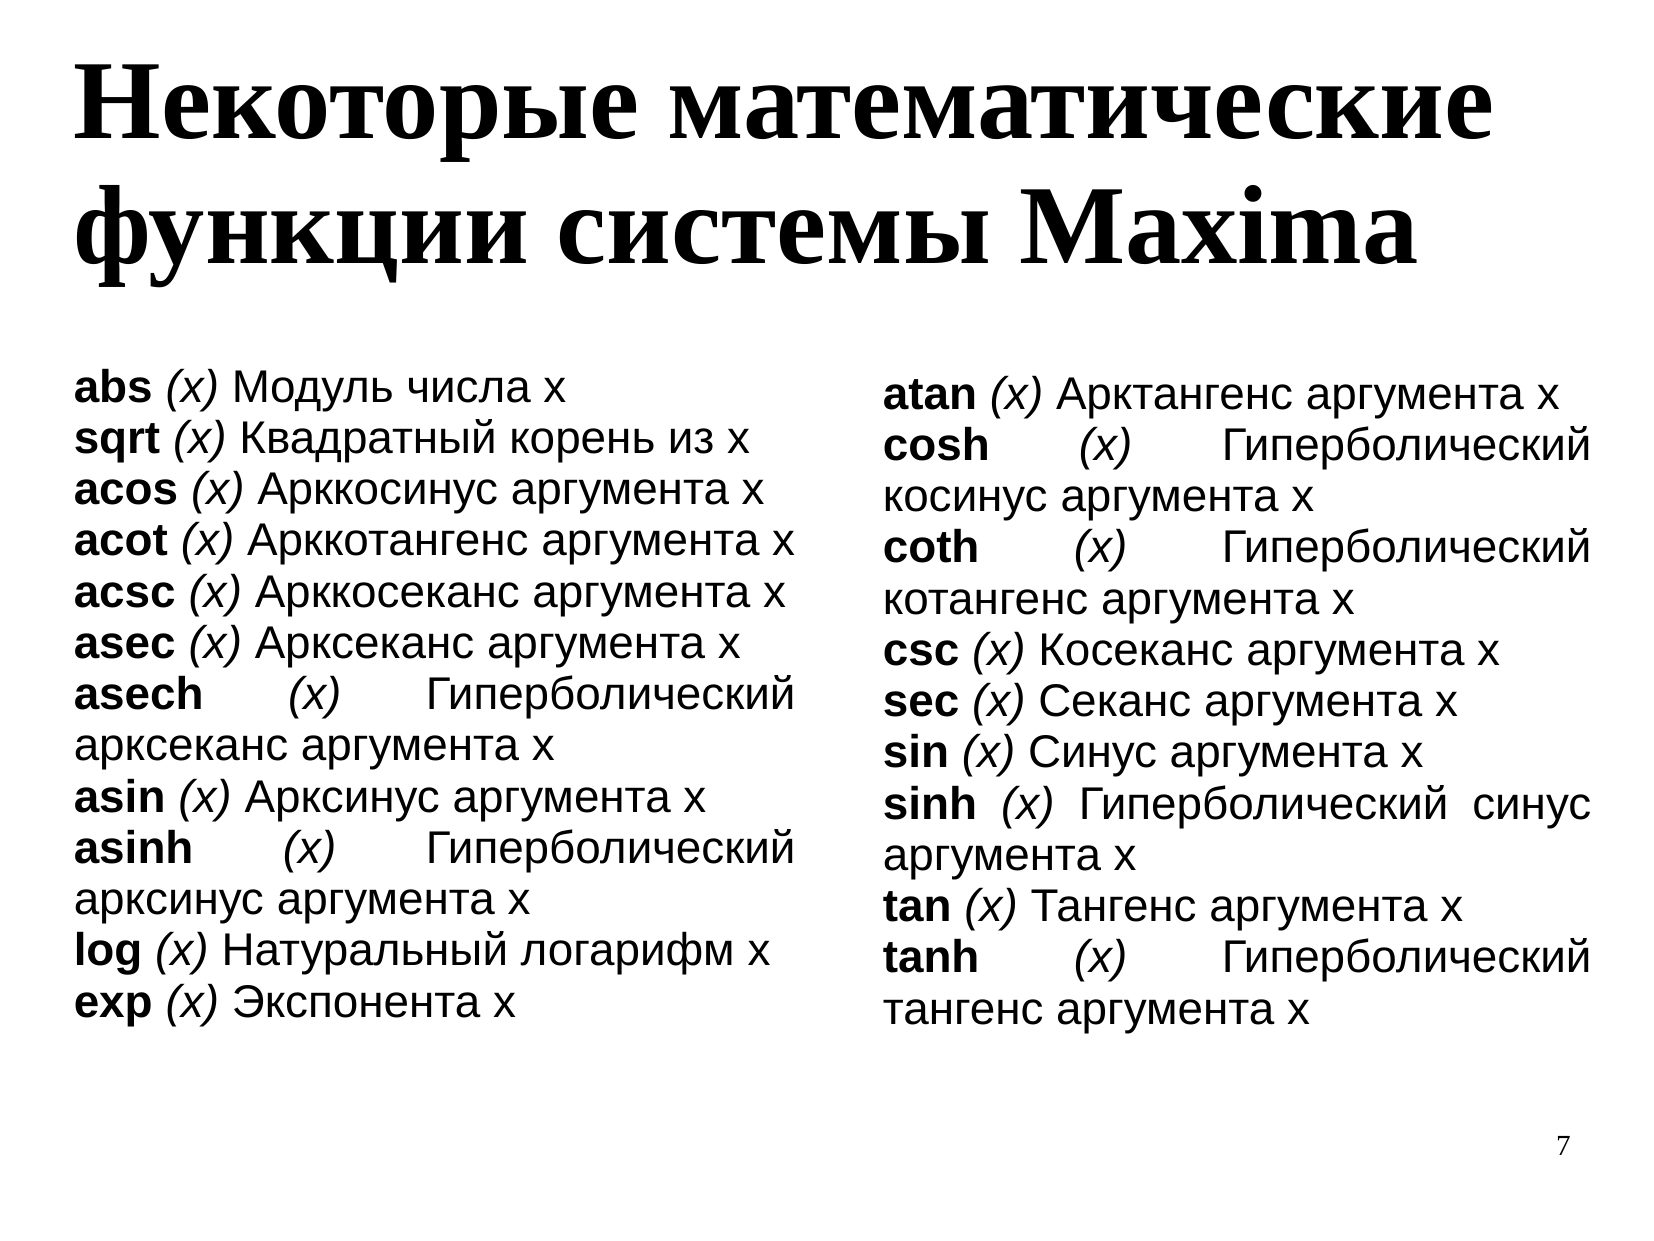

Некоторые математические функции системы Maxima
abs (x) Модуль числа x
sqrt (x) Квадратный корень из x
acos (x) Арккосинус аргумента х
acot (x) Арккотангенс аргумента х
acsc (x) Арккосеканс аргумента х
asec (x) Арксеканс аргумента х
asech (x) Гиперболический арксеканс аргумента х
asin (x) Арксинус аргумента х
asinh (x) Гиперболический арксинус аргумента х
log (x) Натуральный логарифм х
exp (x) Экспонента х
atan (x) Арктангенс аргумента х
cosh (x) Гиперболический косинус аргумента х
coth (x) Гиперболический котангенс аргумента х
csc (x) Косеканс аргумента х
sec (x) Секанс аргумента х
sin (x) Синус аргумента х
sinh (x) Гиперболический синус аргумента х
tan (x) Тангенс аргумента х
tanh (x) Гиперболический тангенс аргумента х
7